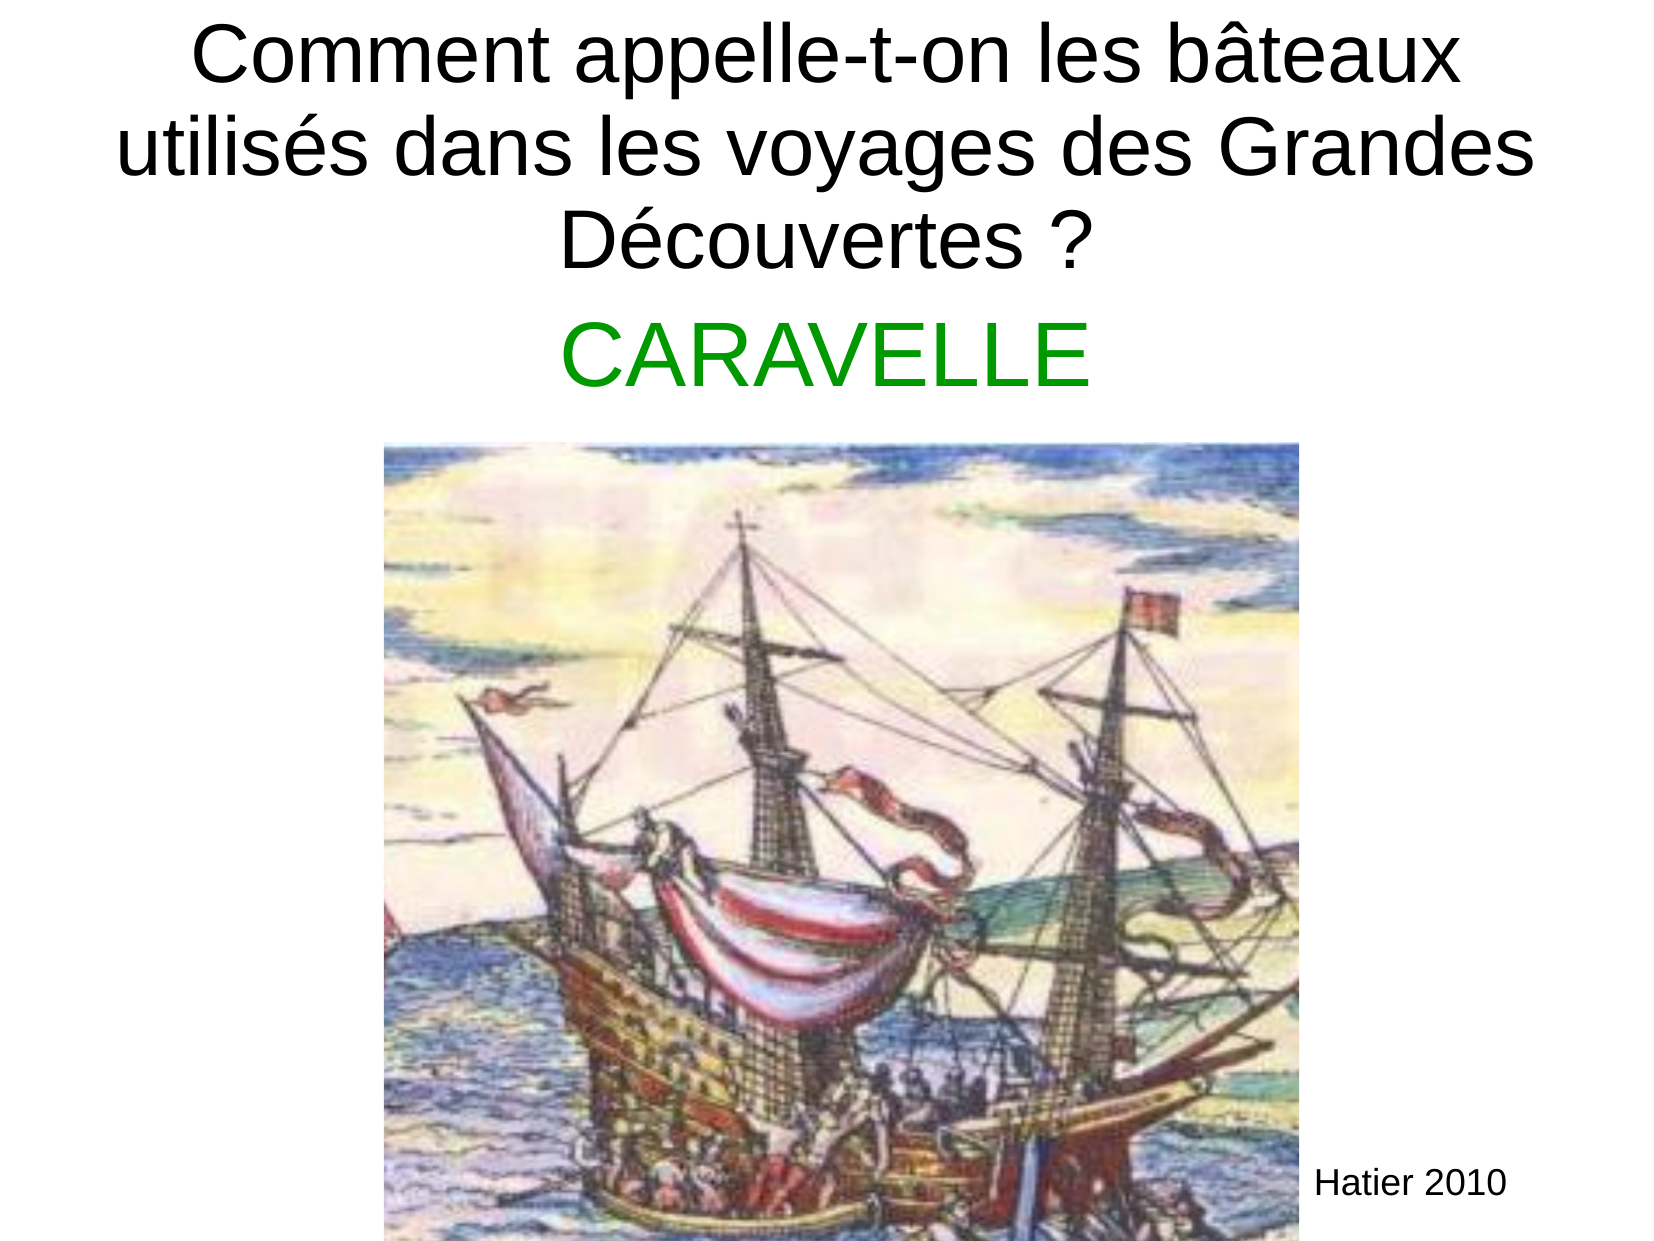

Comment appelle-t-on les bâteaux utilisés dans les voyages des Grandes Découvertes ?
CARAVELLE
Hatier 2010